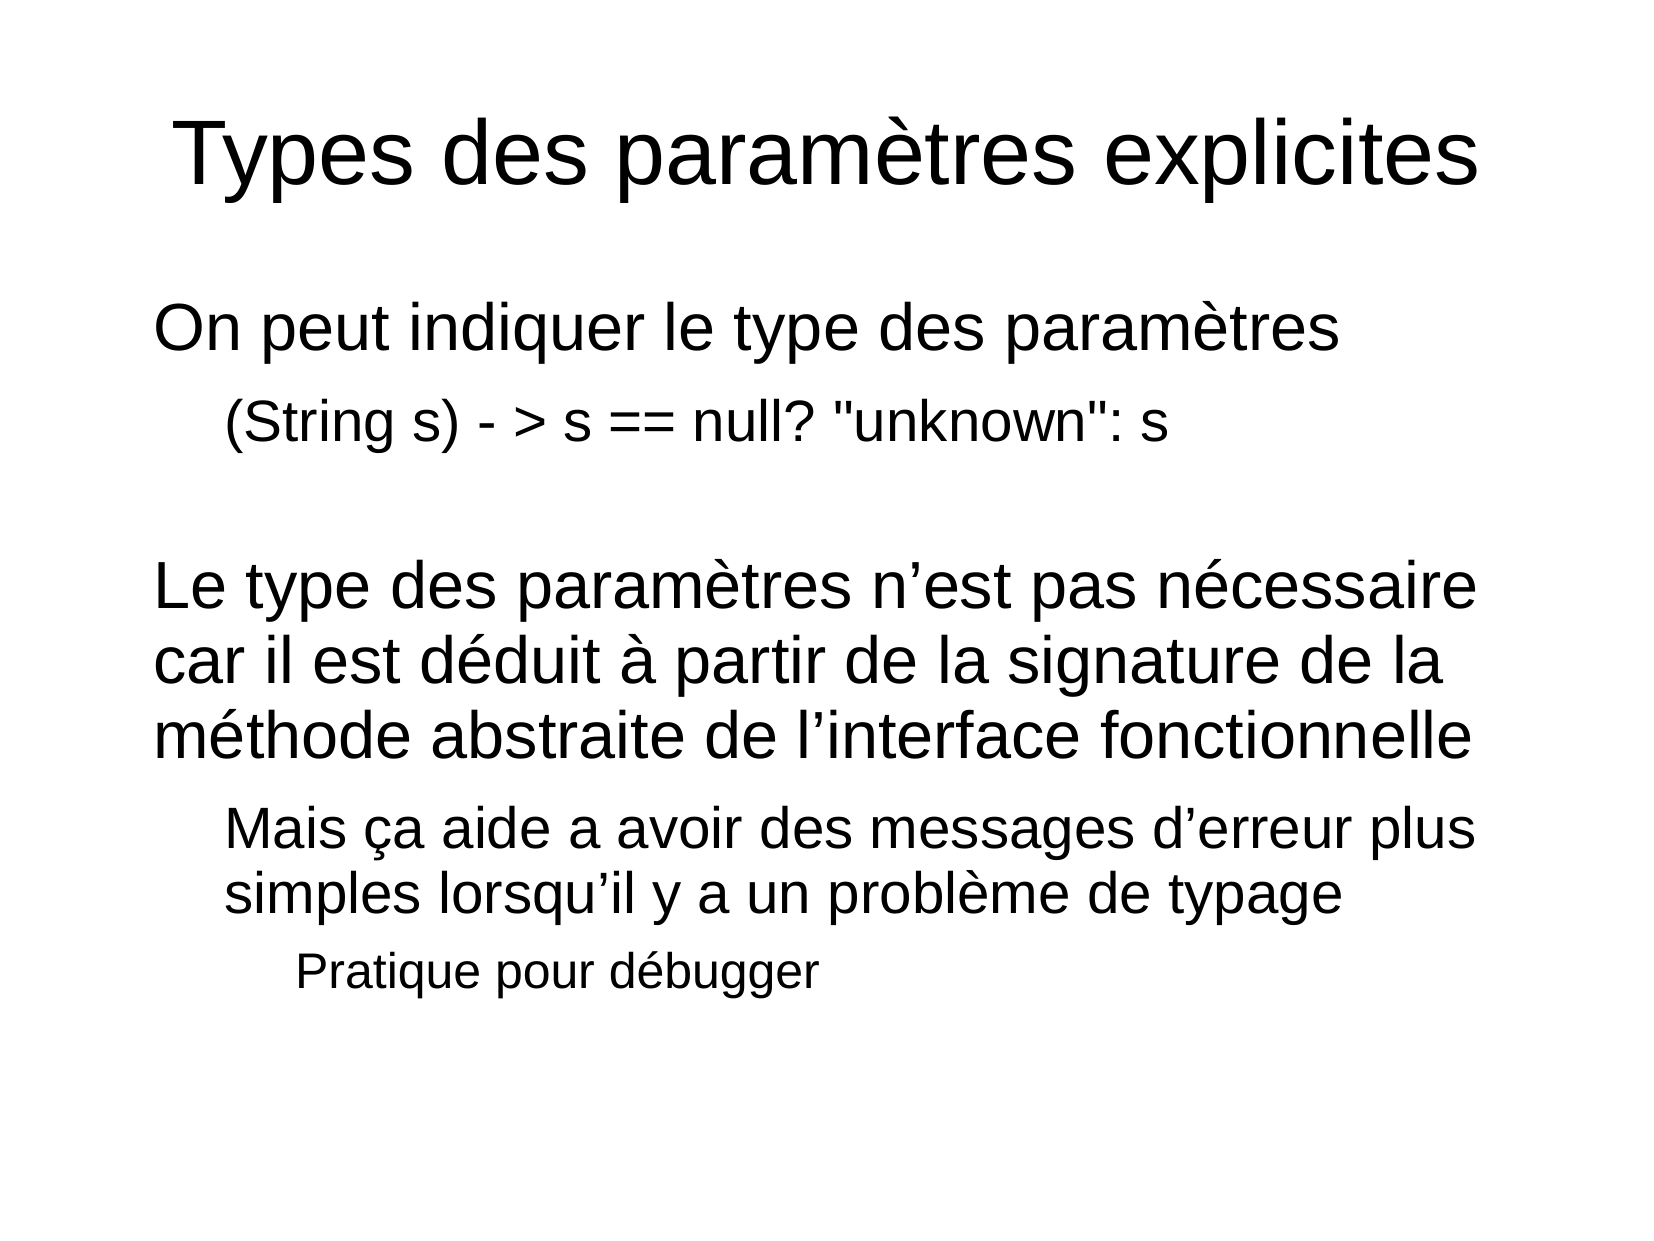

# Types des paramètres explicites
On peut indiquer le type des paramètres
(String s) - > s == null? "unknown": s
Le type des paramètres n’est pas nécessaire car il est déduit à partir de la signature de la méthode abstraite de l’interface fonctionnelle
Mais ça aide a avoir des messages d’erreur plus simples lorsqu’il y a un problème de typage
Pratique pour débugger